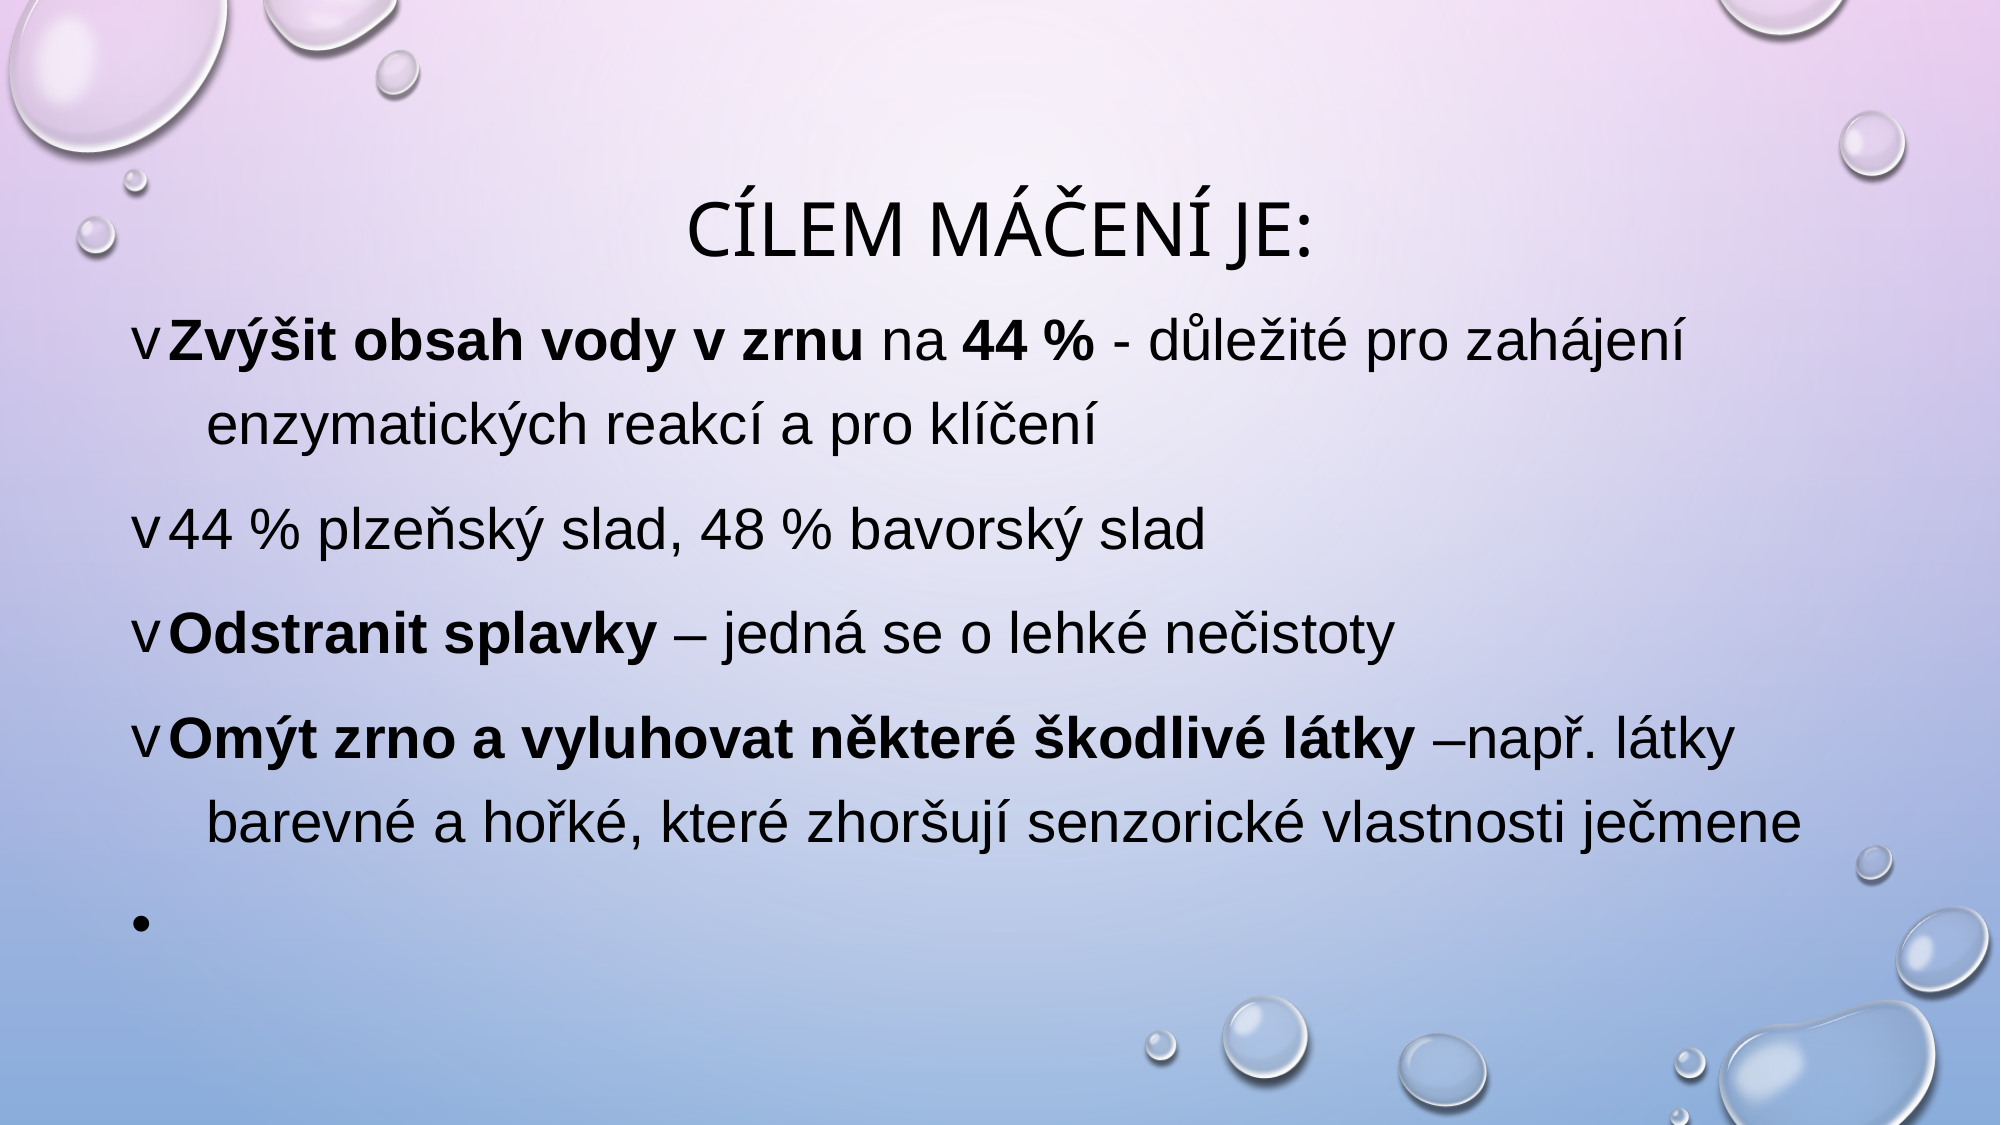

# Cílem máčení je:
Zvýšit obsah vody v zrnu na 44 % - důležité pro zahájení enzymatických reakcí a pro klíčení
44 % plzeňský slad, 48 % bavorský slad
Odstranit splavky – jedná se o lehké nečistoty
Omýt zrno a vyluhovat některé škodlivé látky –např. látky barevné a hořké, které zhoršují senzorické vlastnosti ječmene